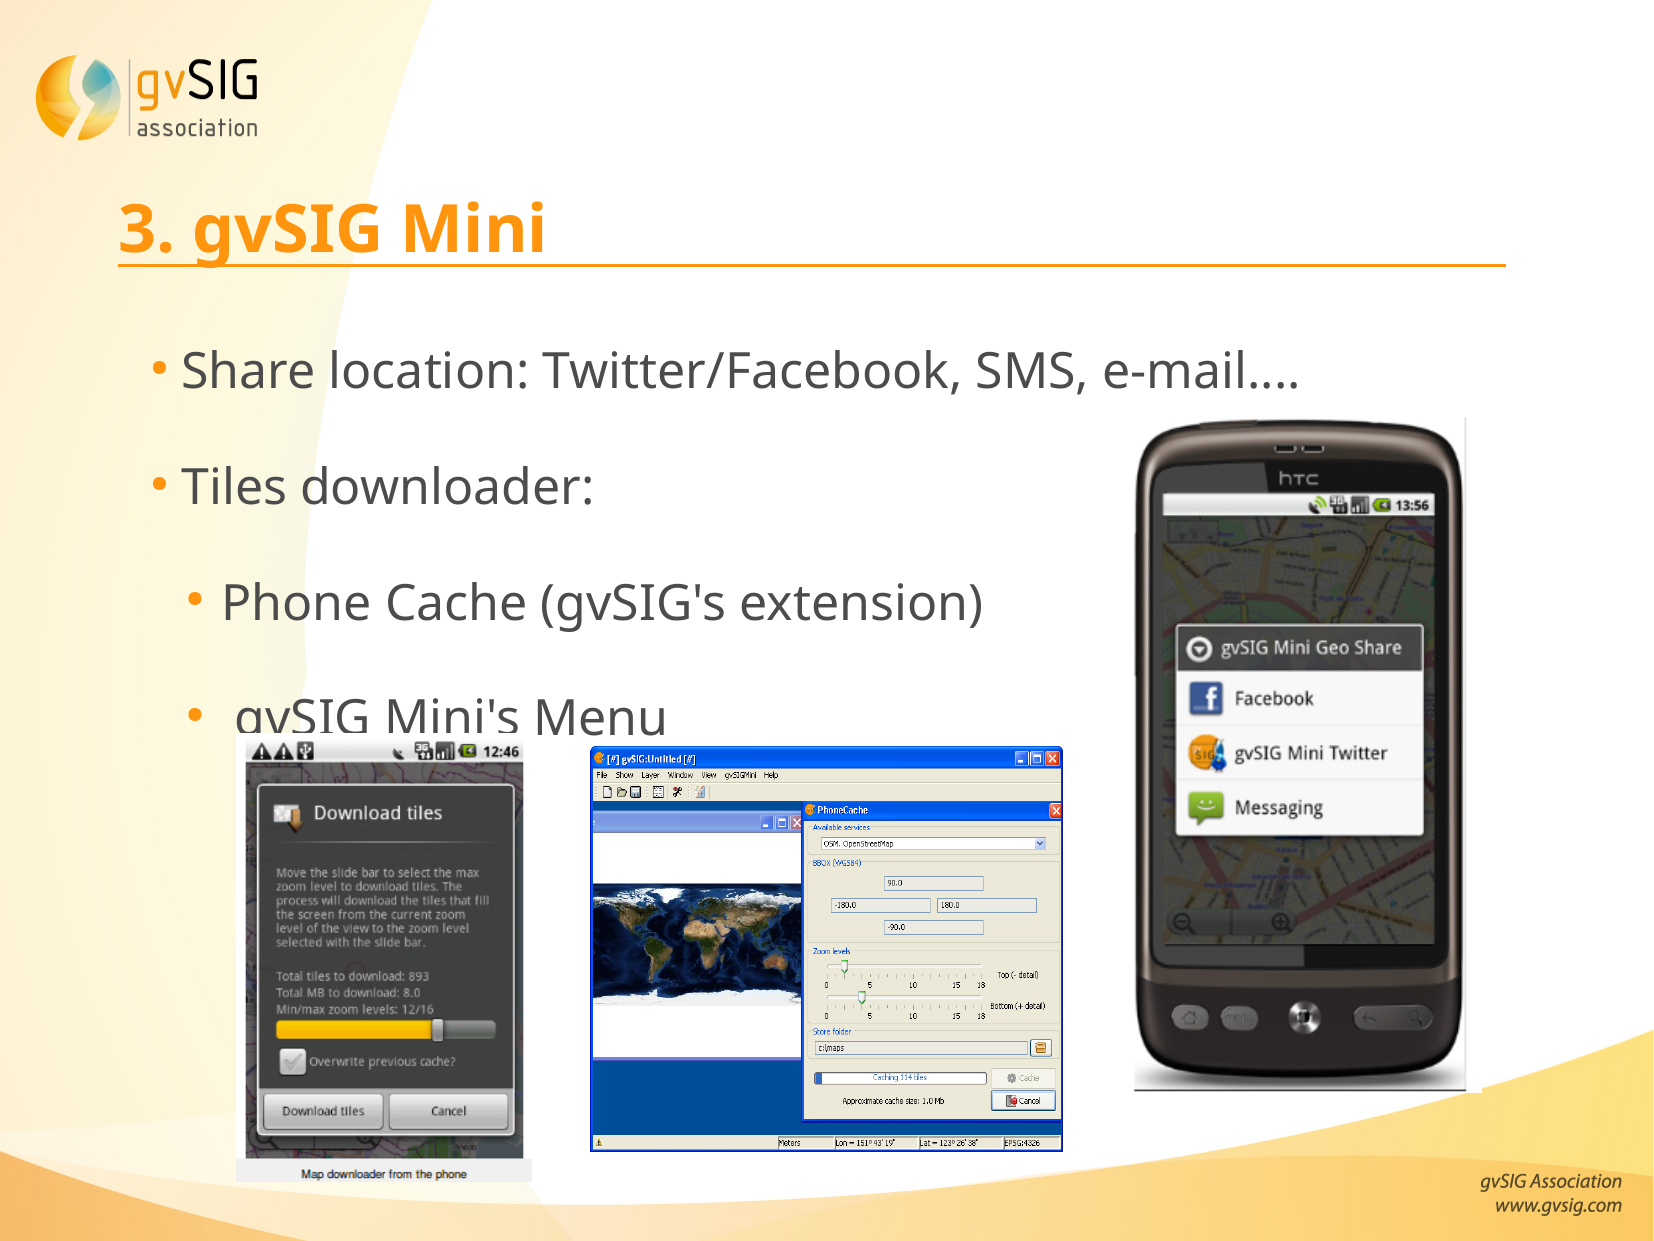

# 3. gvSIG Mini
 Share location: Twitter/Facebook, SMS, e-mail....
 Tiles downloader:
Phone Cache (gvSIG's extension)
 gvSIG Mini's Menu